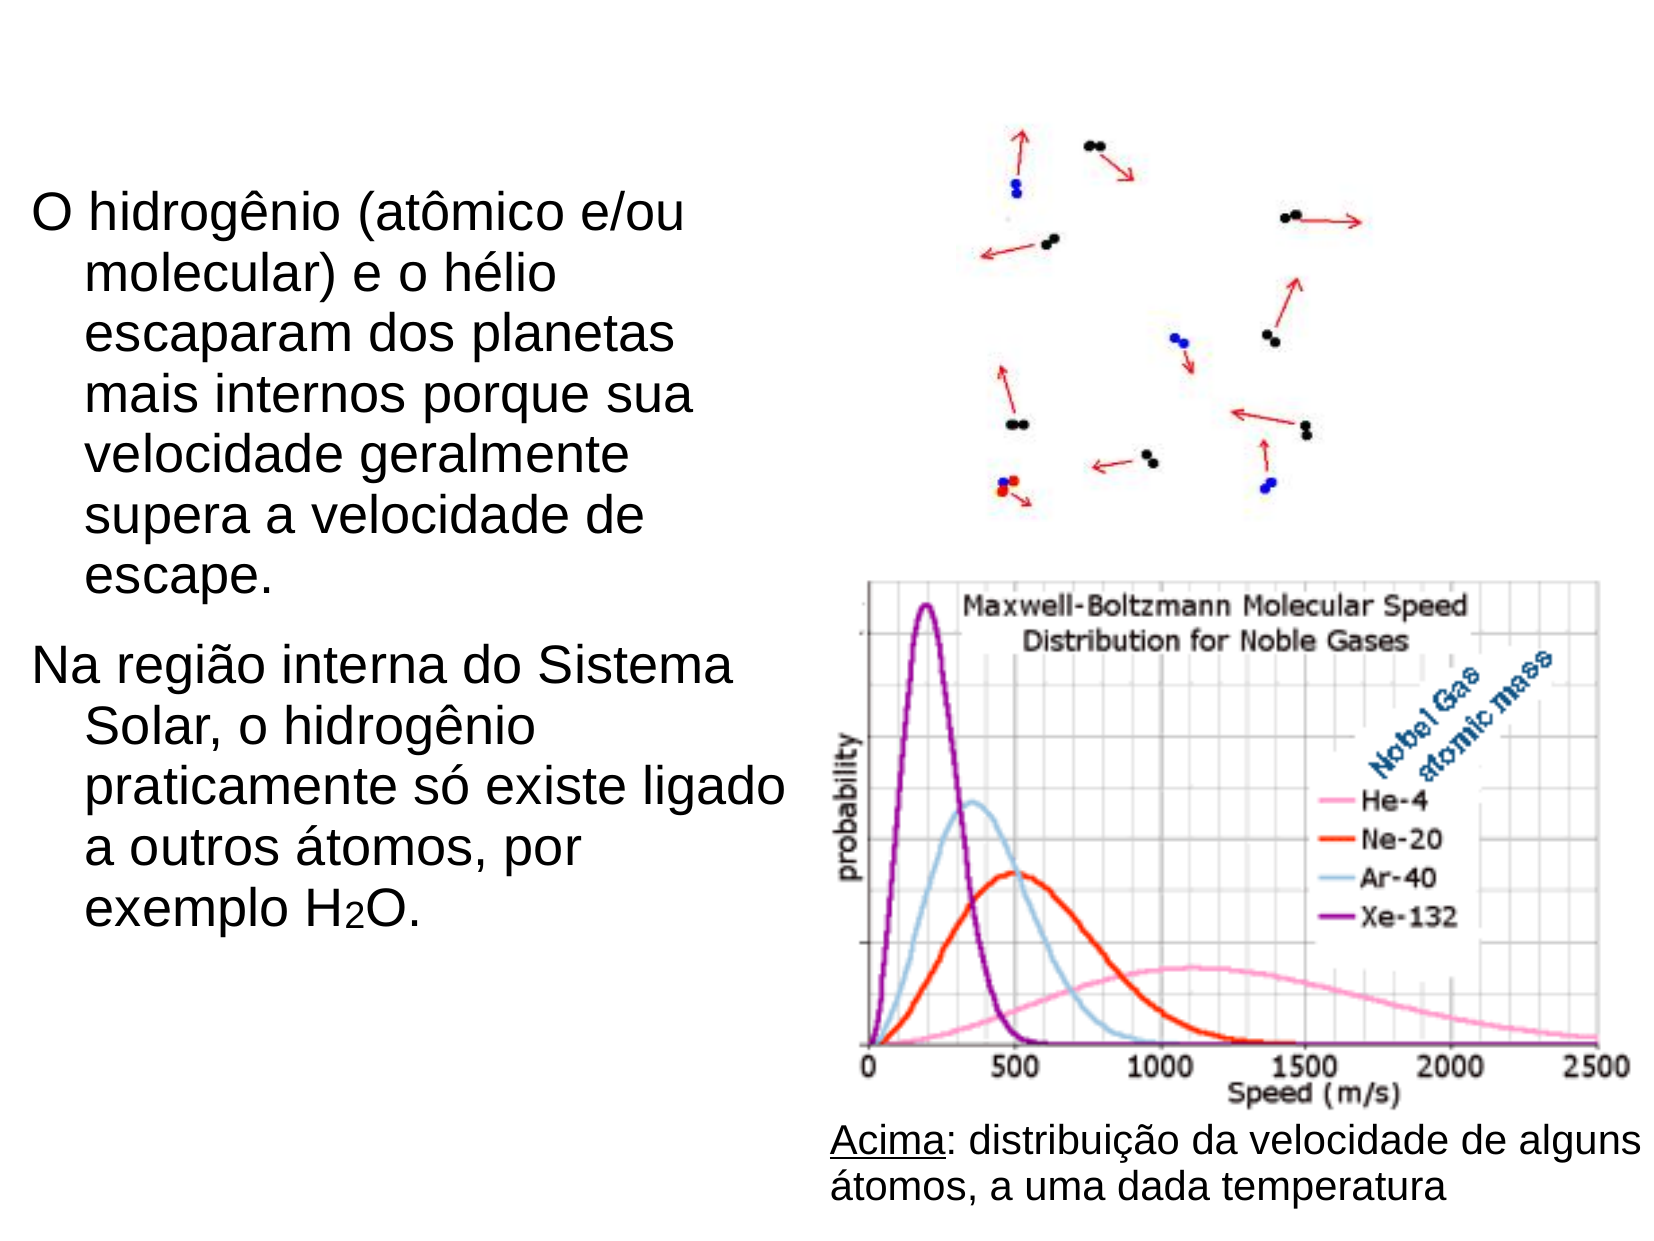

#
O hidrogênio (atômico e/ou molecular) e o hélio escaparam dos planetas mais internos porque sua velocidade geralmente supera a velocidade de escape.
Na região interna do Sistema Solar, o hidrogênio praticamente só existe ligado a outros átomos, por exemplo H2O.
Acima: distribuição da velocidade de alguns
átomos, a uma dada temperatura